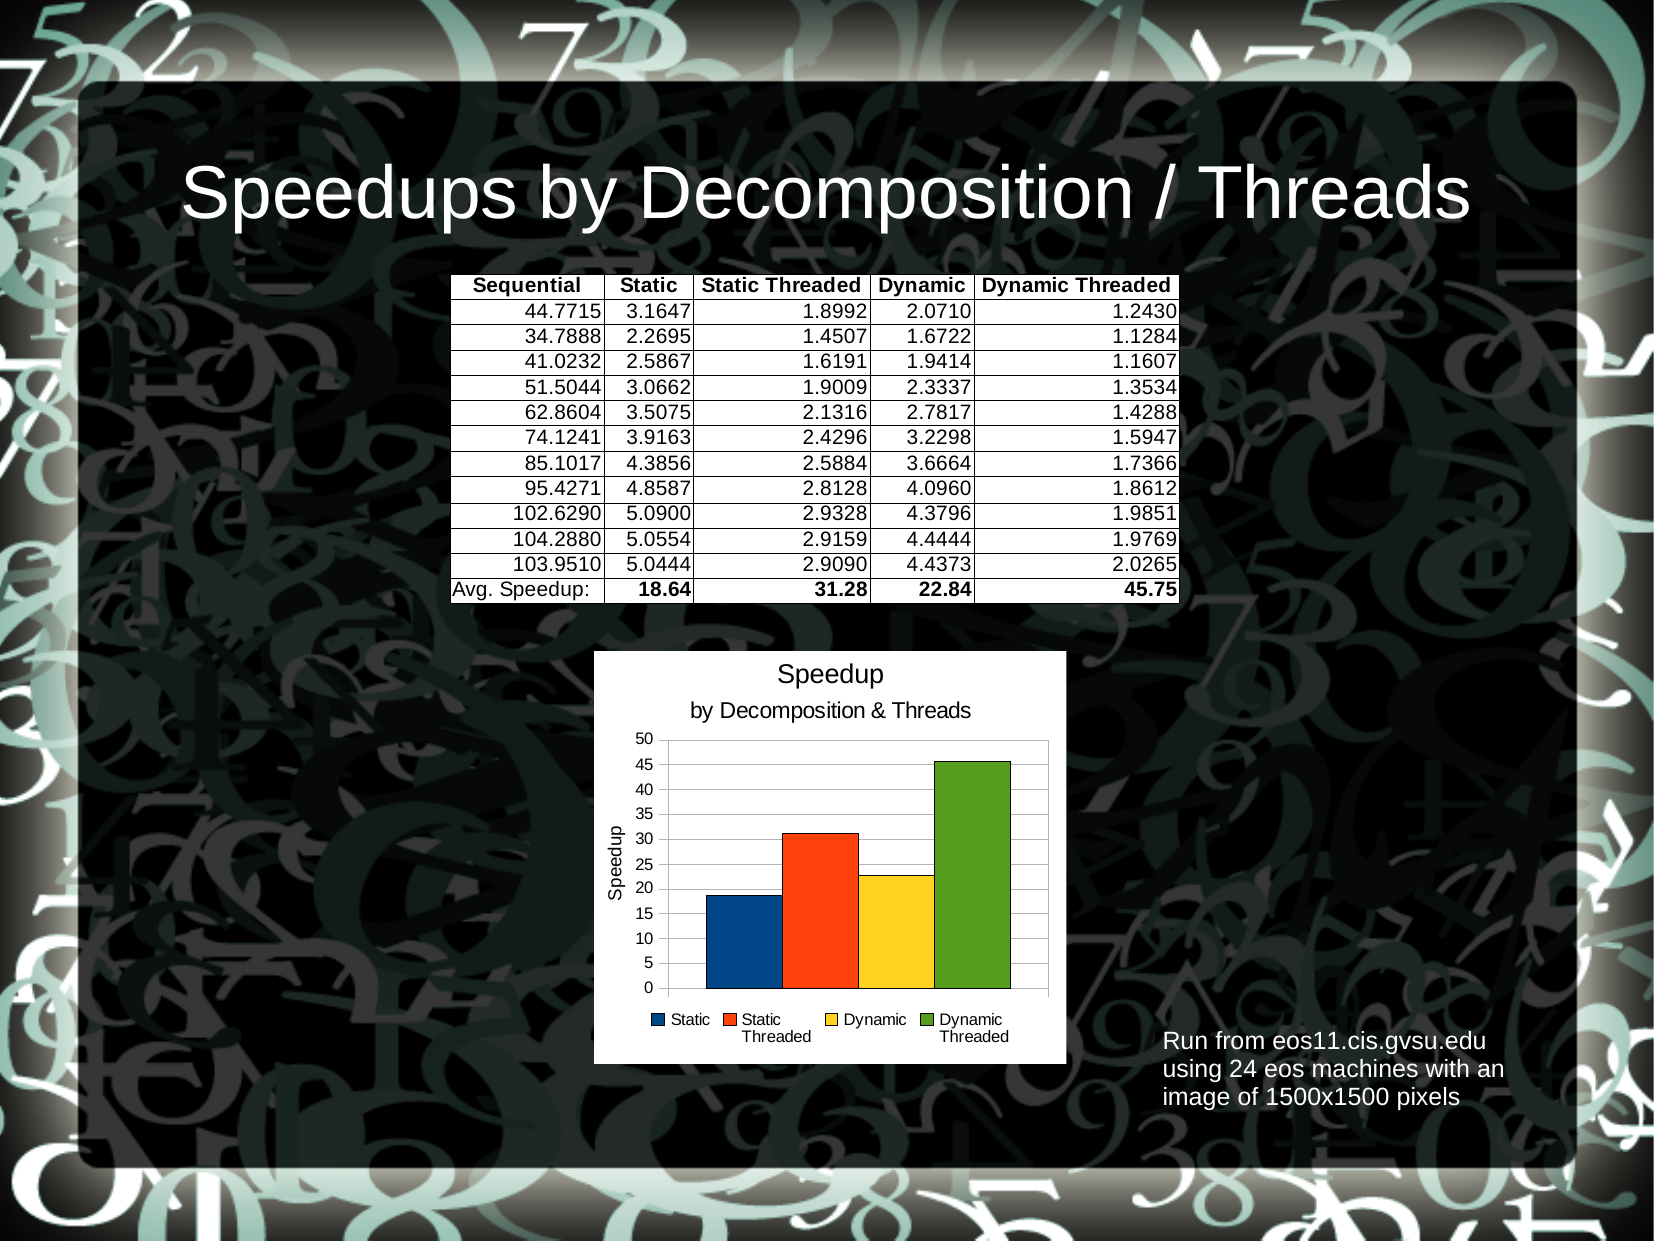

# Speedups by Decomposition / Threads
Run from eos11.cis.gvsu.edu using 24 eos machines with an image of 1500x1500 pixels